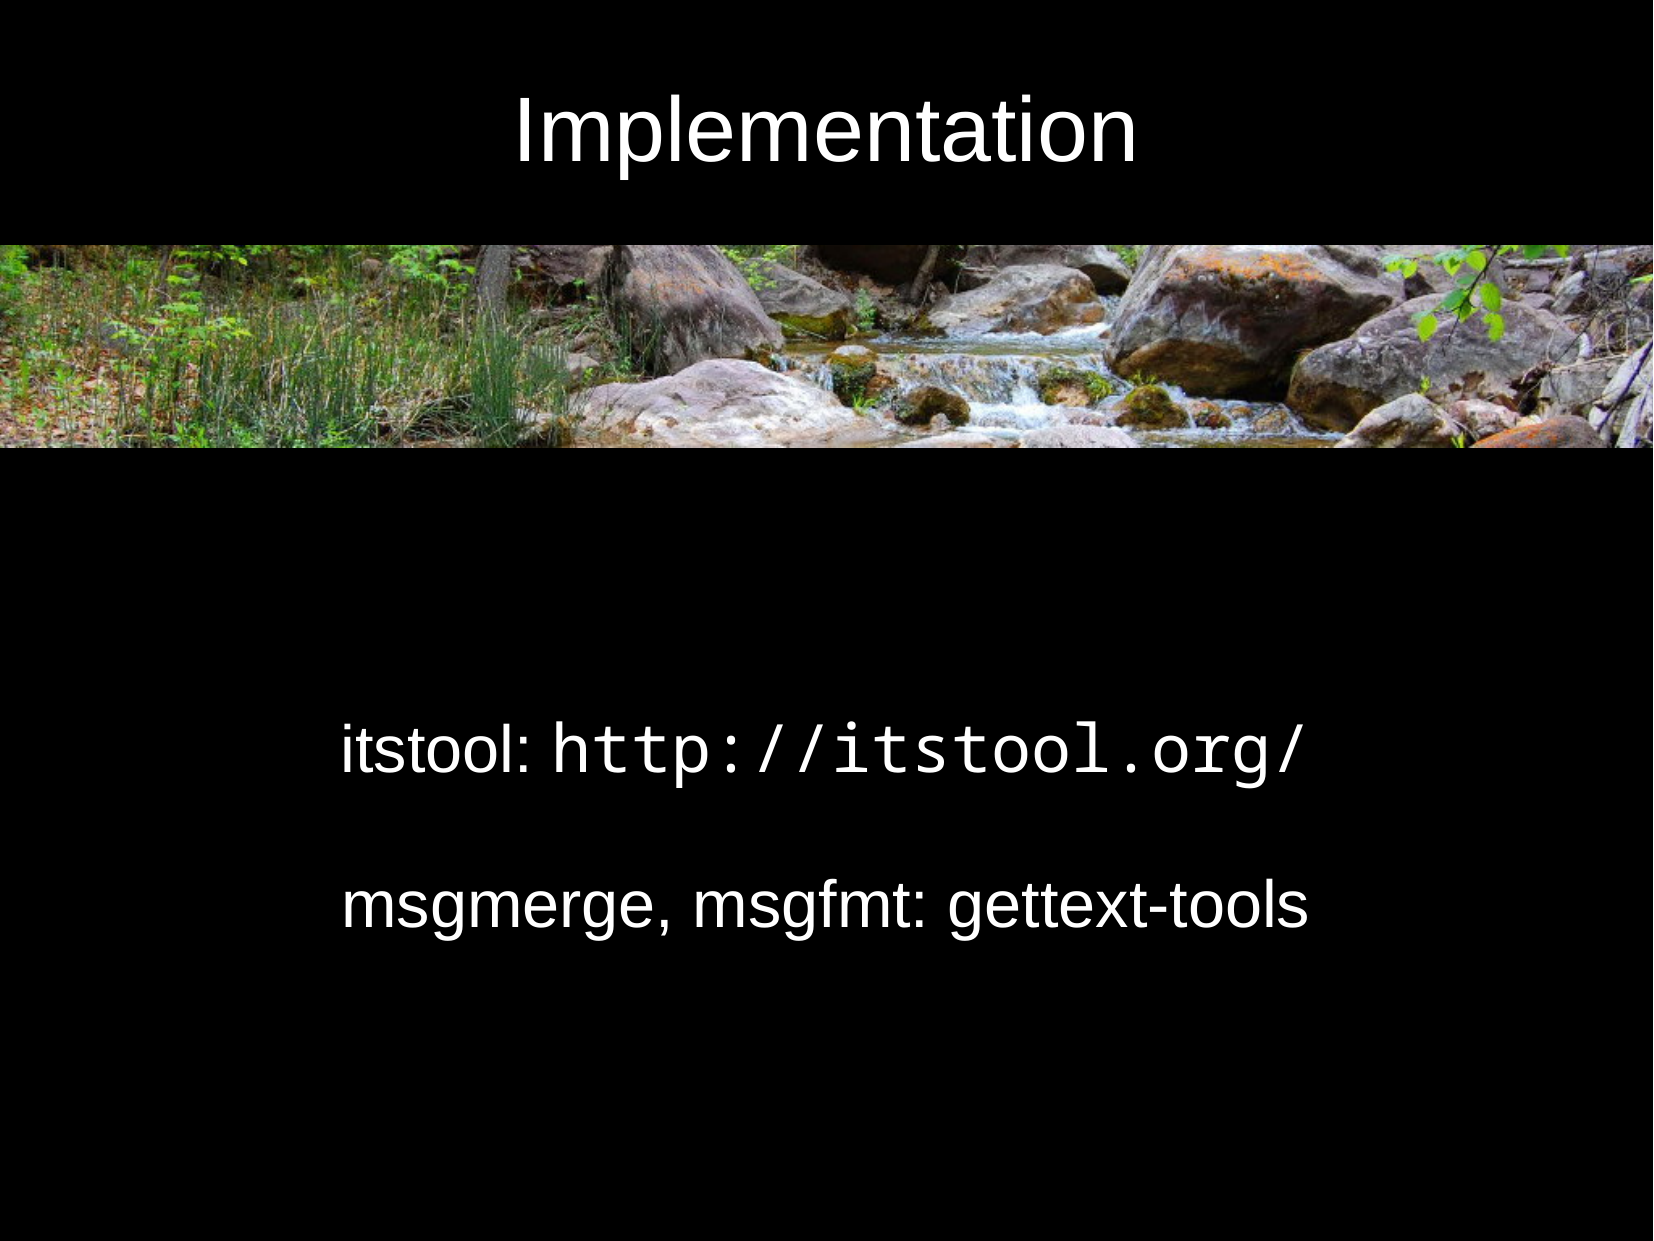

# Implementation
itstool: http://itstool.org/
msgmerge, msgfmt: gettext-tools